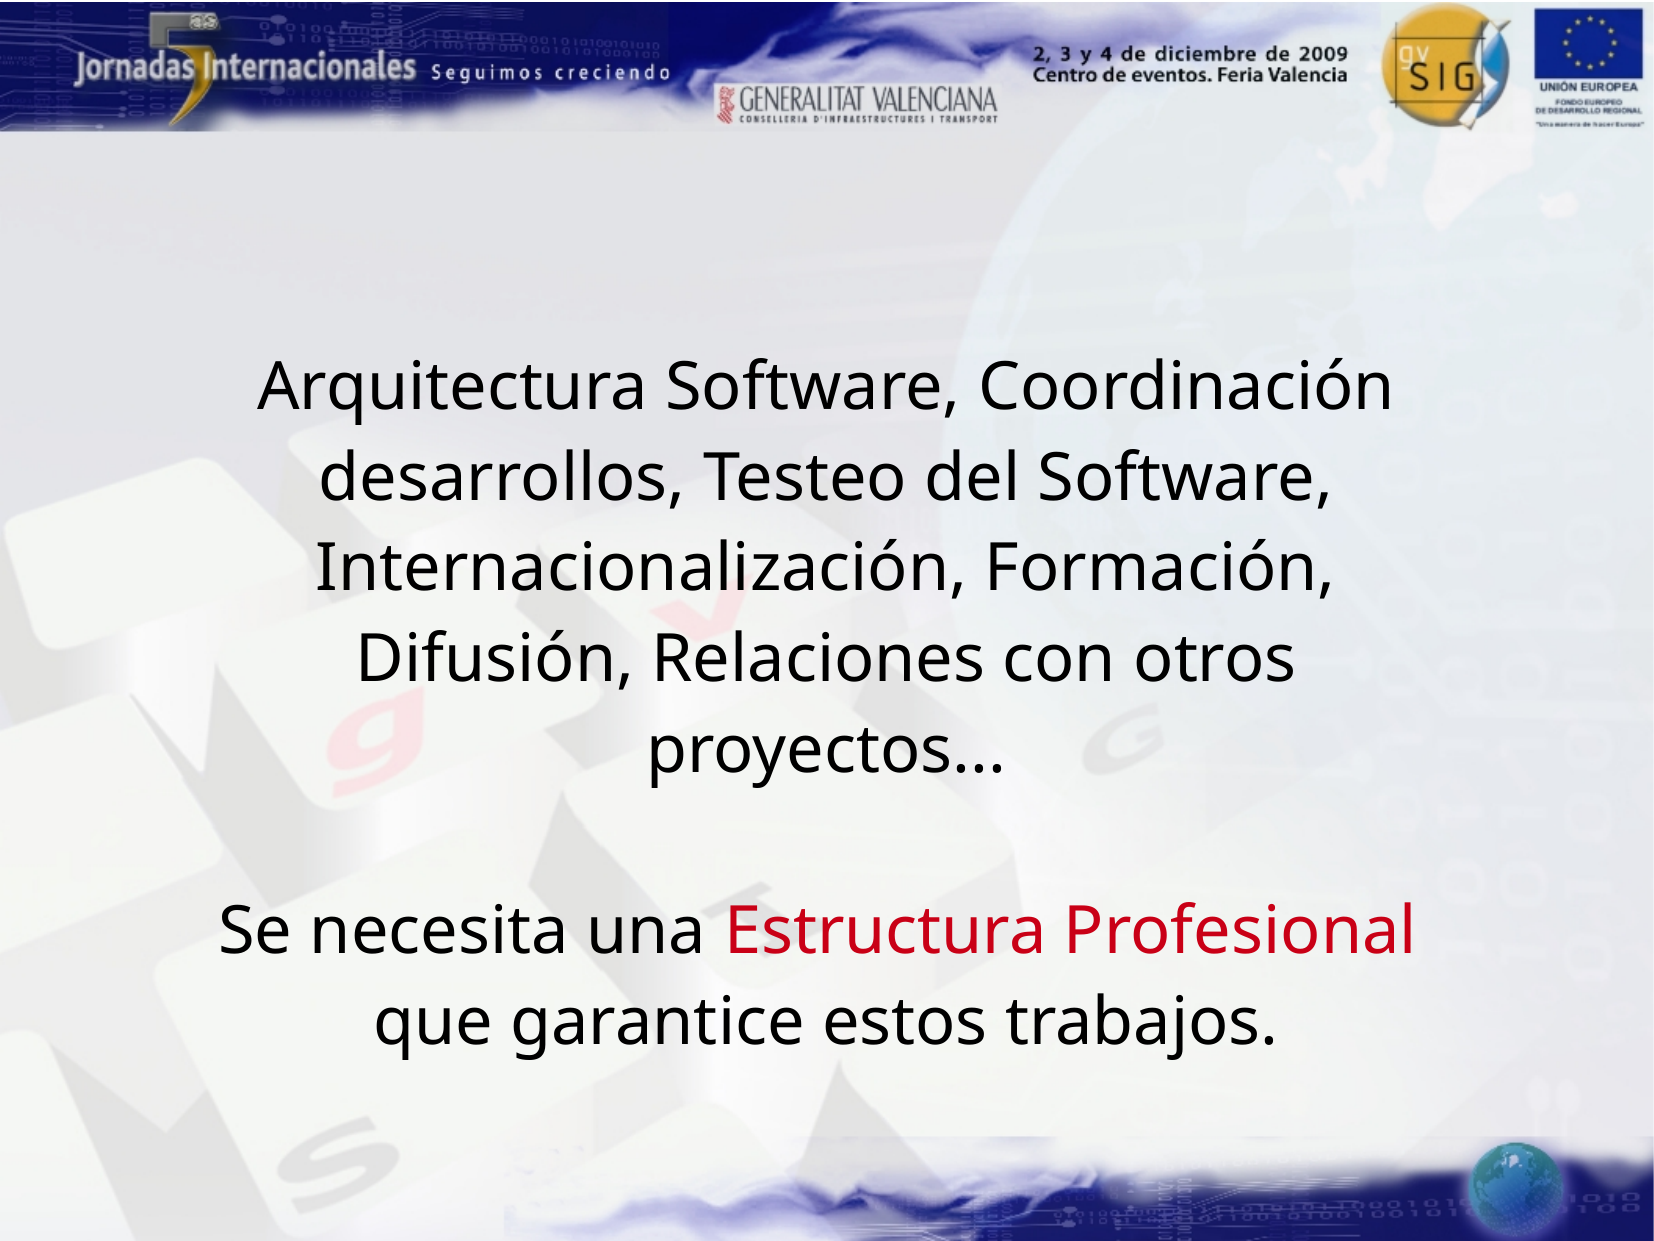

Arquitectura Software, Coordinación desarrollos, Testeo del Software, Internacionalización, Formación, Difusión, Relaciones con otros proyectos...
Se necesita una Estructura Profesional que garantice estos trabajos.